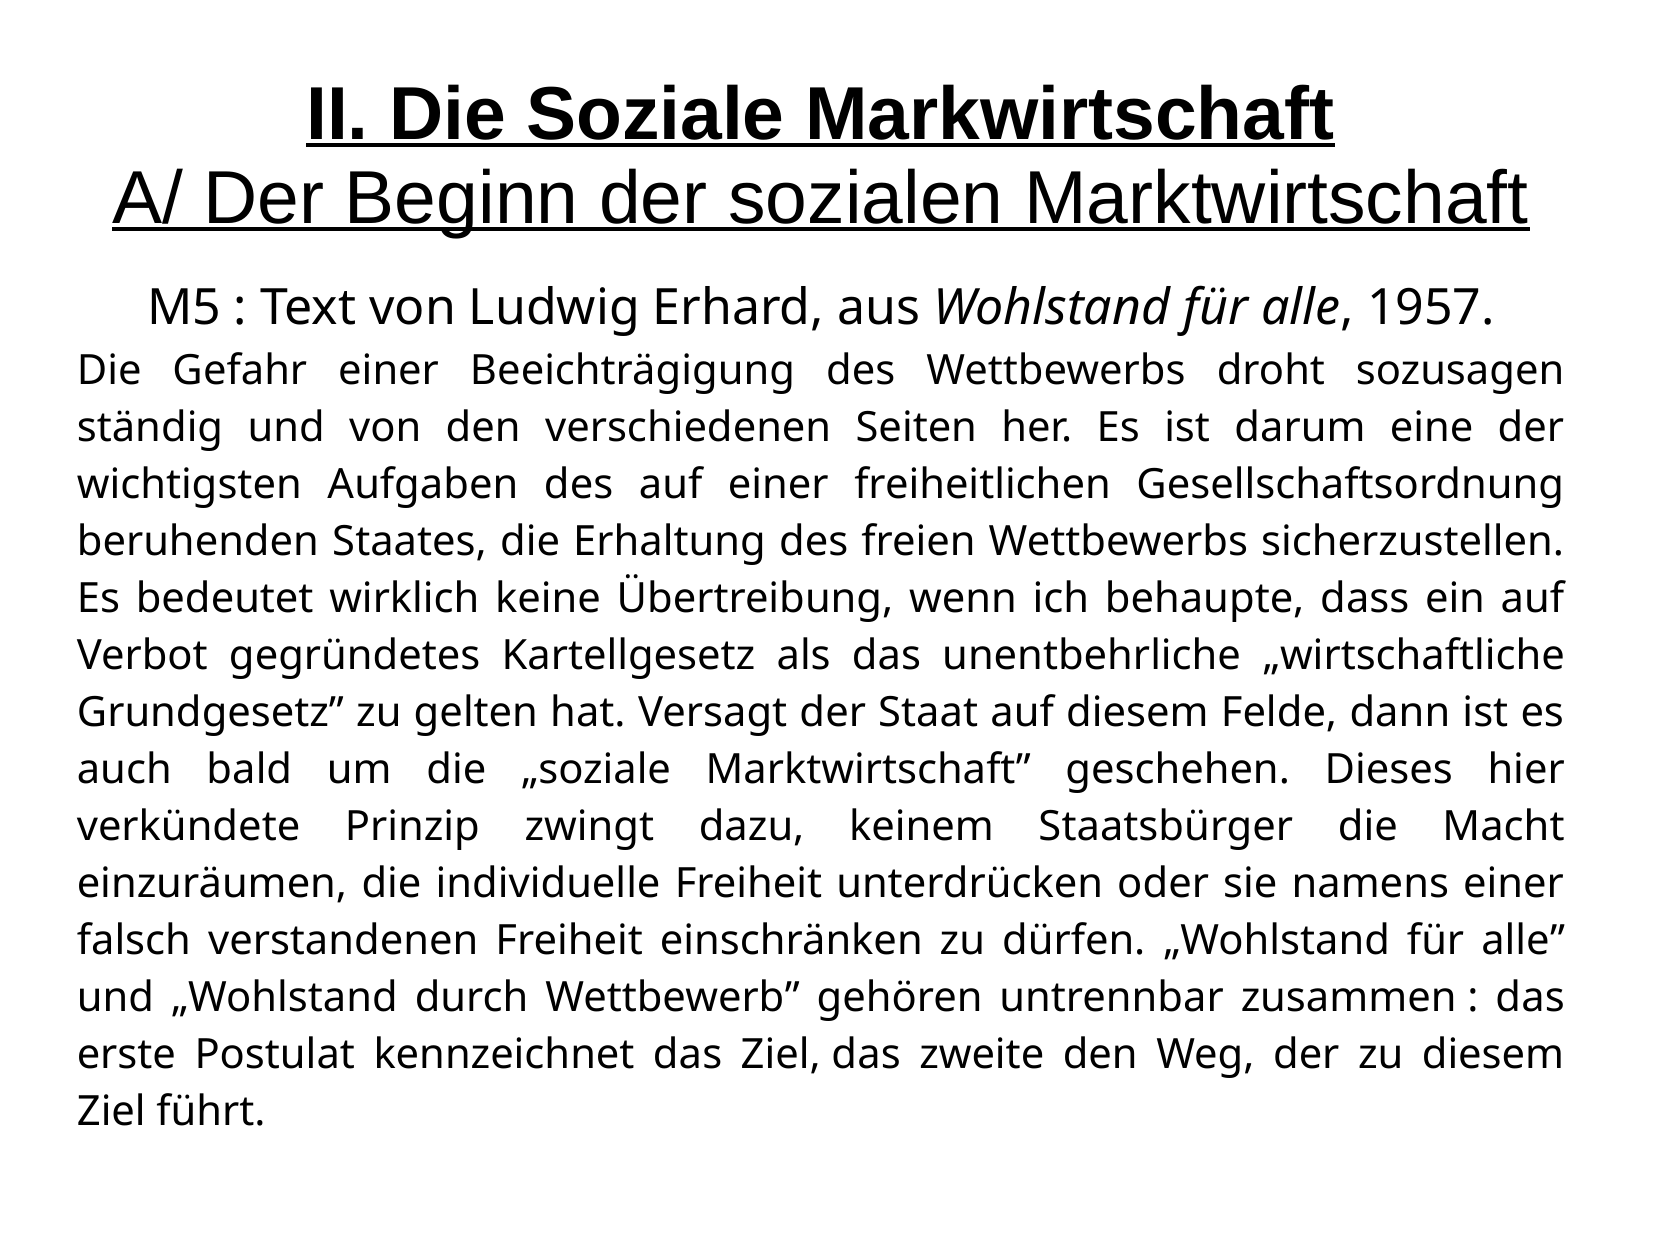

# II. Die Soziale Markwirtschaft A/ Der Beginn der sozialen Marktwirtschaft
M5 : Text von Ludwig Erhard, aus Wohlstand für alle, 1957.
Die Gefahr einer Beeichträgigung des Wettbewerbs droht sozusagen ständig und von den verschiedenen Seiten her. Es ist darum eine der wichtigsten Aufgaben des auf einer freiheitlichen Gesellschaftsordnung beruhenden Staates, die Erhaltung des freien Wettbewerbs sicherzustellen. Es bedeutet wirklich keine Übertreibung, wenn ich behaupte, dass ein auf Verbot gegründetes Kartellgesetz als das unentbehrliche „wirtschaftliche Grundgesetz” zu gelten hat. Versagt der Staat auf diesem Felde, dann ist es auch bald um die „soziale Marktwirtschaft” geschehen. Dieses hier verkündete Prinzip zwingt dazu, keinem Staatsbürger die Macht einzuräumen, die individuelle Freiheit unterdrücken oder sie namens einer falsch verstandenen Freiheit einschränken zu dürfen. „Wohlstand für alle” und „Wohlstand durch Wettbewerb” gehören untrennbar zusammen : das erste Postulat kennzeichnet das Ziel, das zweite den Weg, der zu diesem Ziel führt.